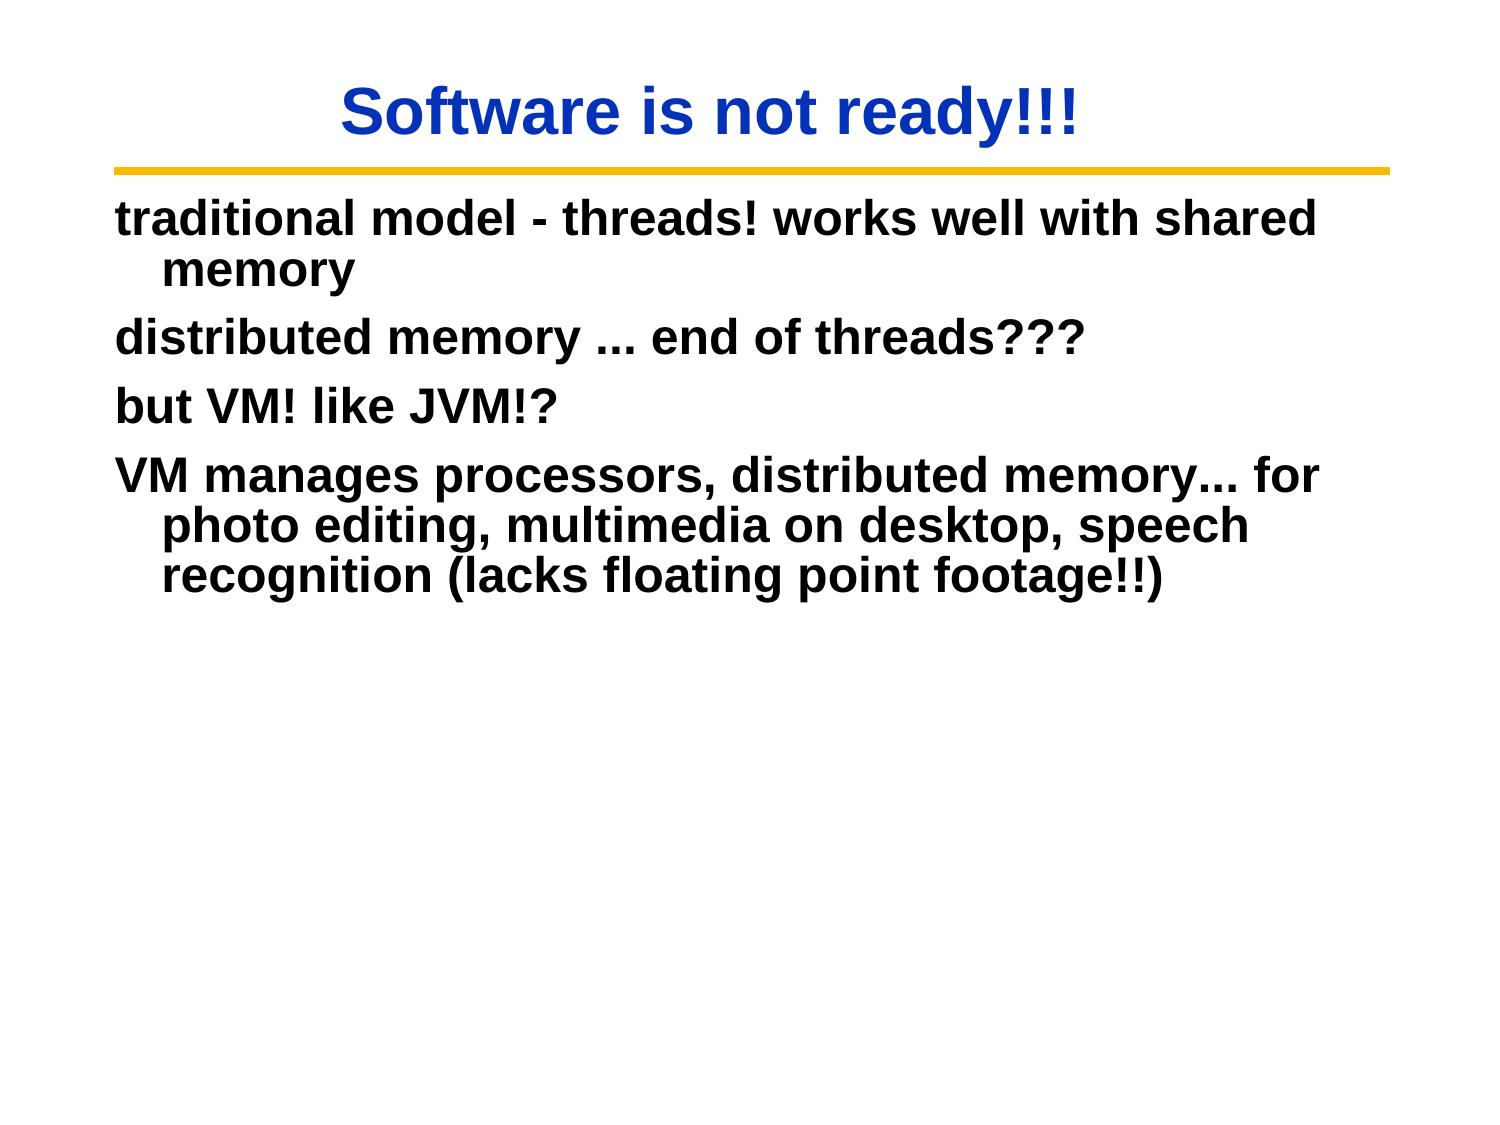

# Software is not ready!!!
traditional model - threads! works well with shared memory
distributed memory ... end of threads???
but VM! like JVM!?
VM manages processors, distributed memory... for photo editing, multimedia on desktop, speech recognition (lacks floating point footage!!)